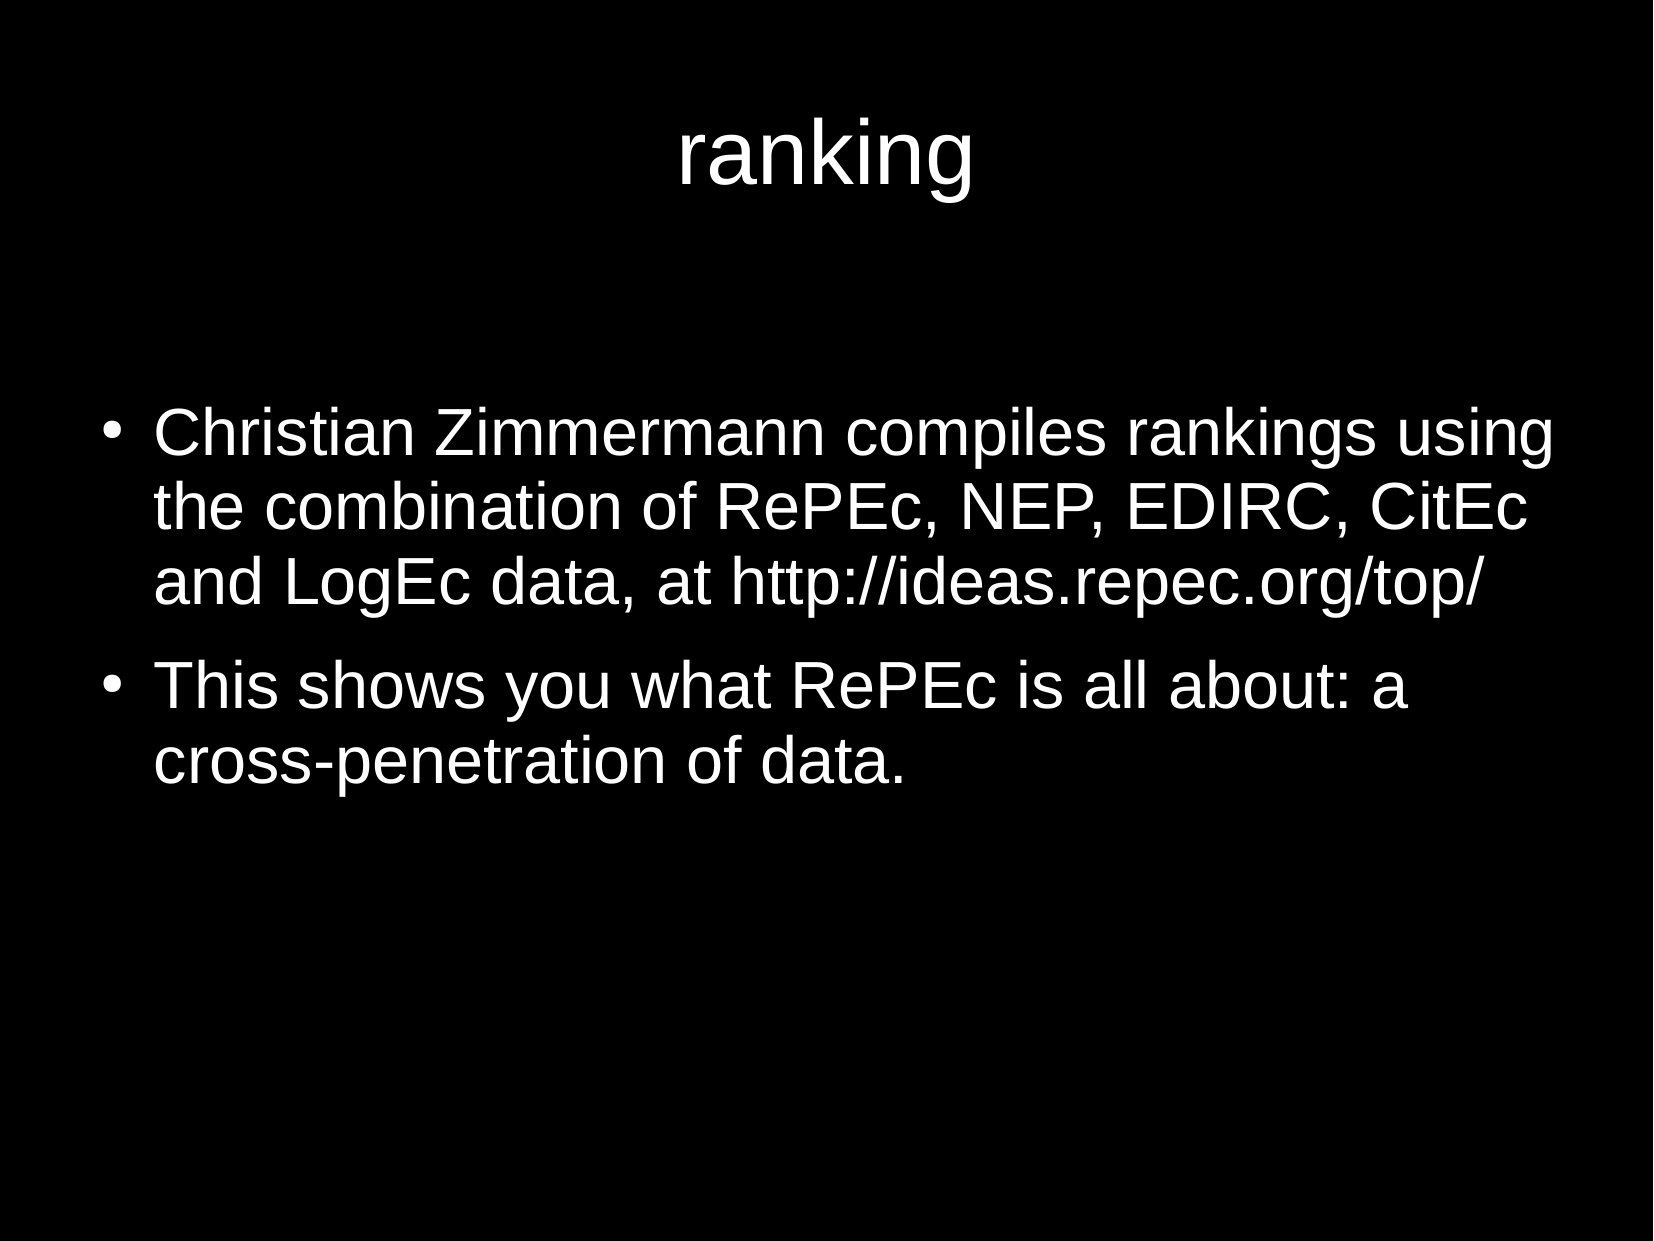

# ranking
Christian Zimmermann compiles rankings using the combination of RePEc, NEP, EDIRC, CitEc and LogEc data, at http://ideas.repec.org/top/
This shows you what RePEc is all about: a cross-penetration of data.